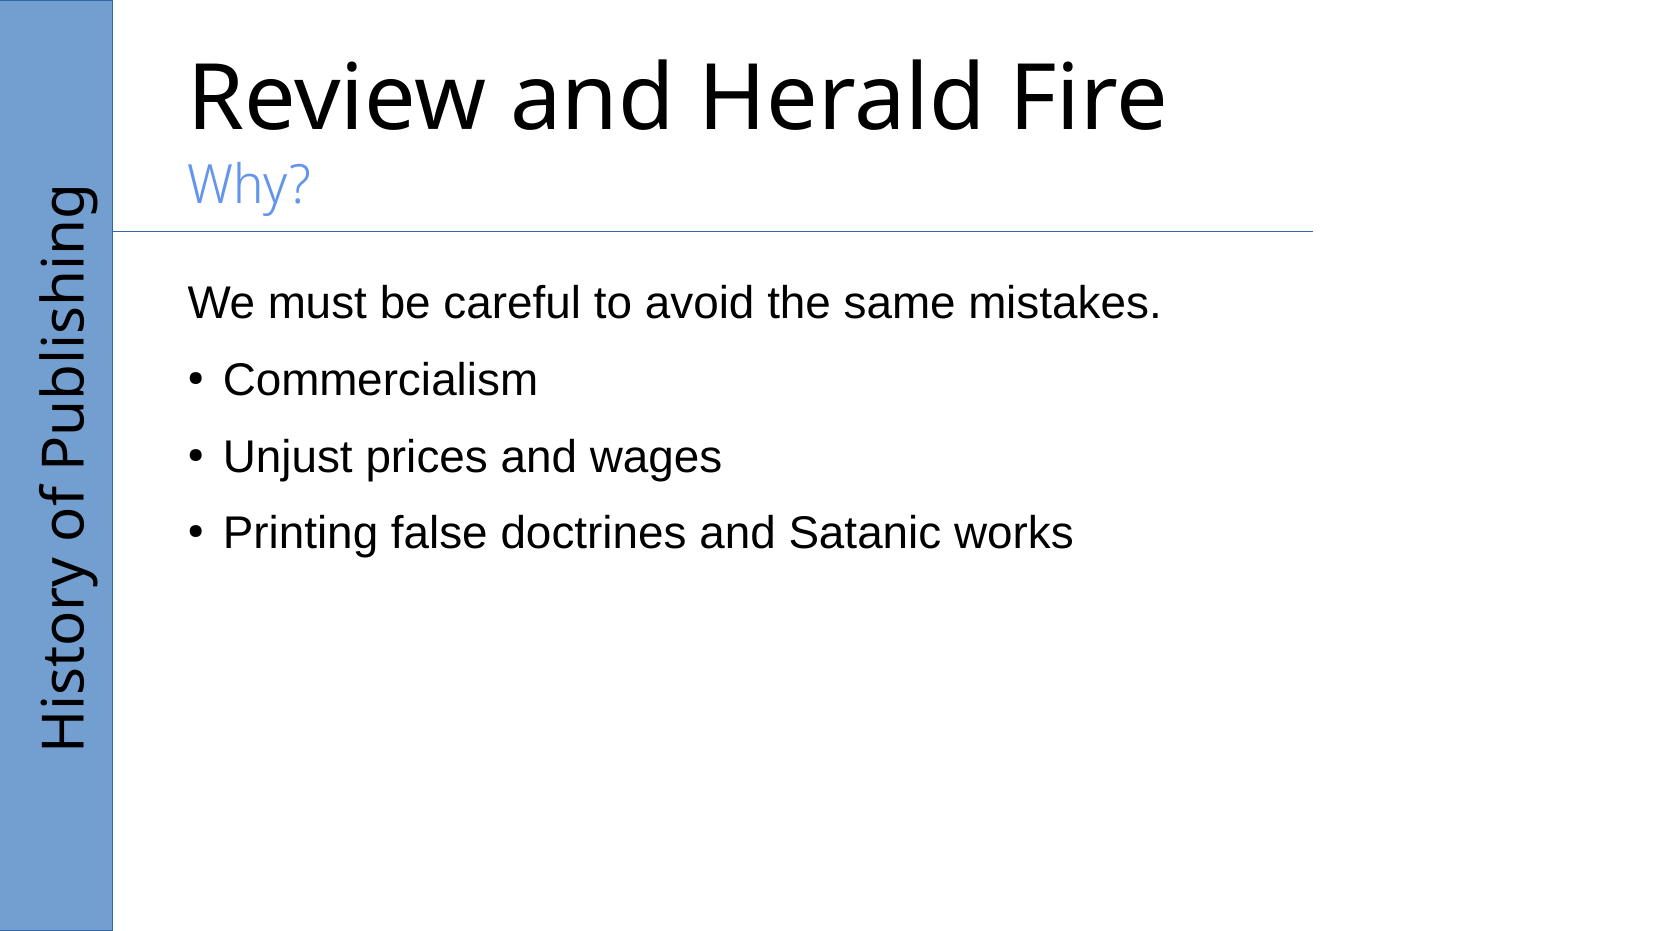

# Review and Herald Fire
Why?
We must be careful to avoid the same mistakes.
Commercialism
Unjust prices and wages
Printing false doctrines and Satanic works
History of Publishing